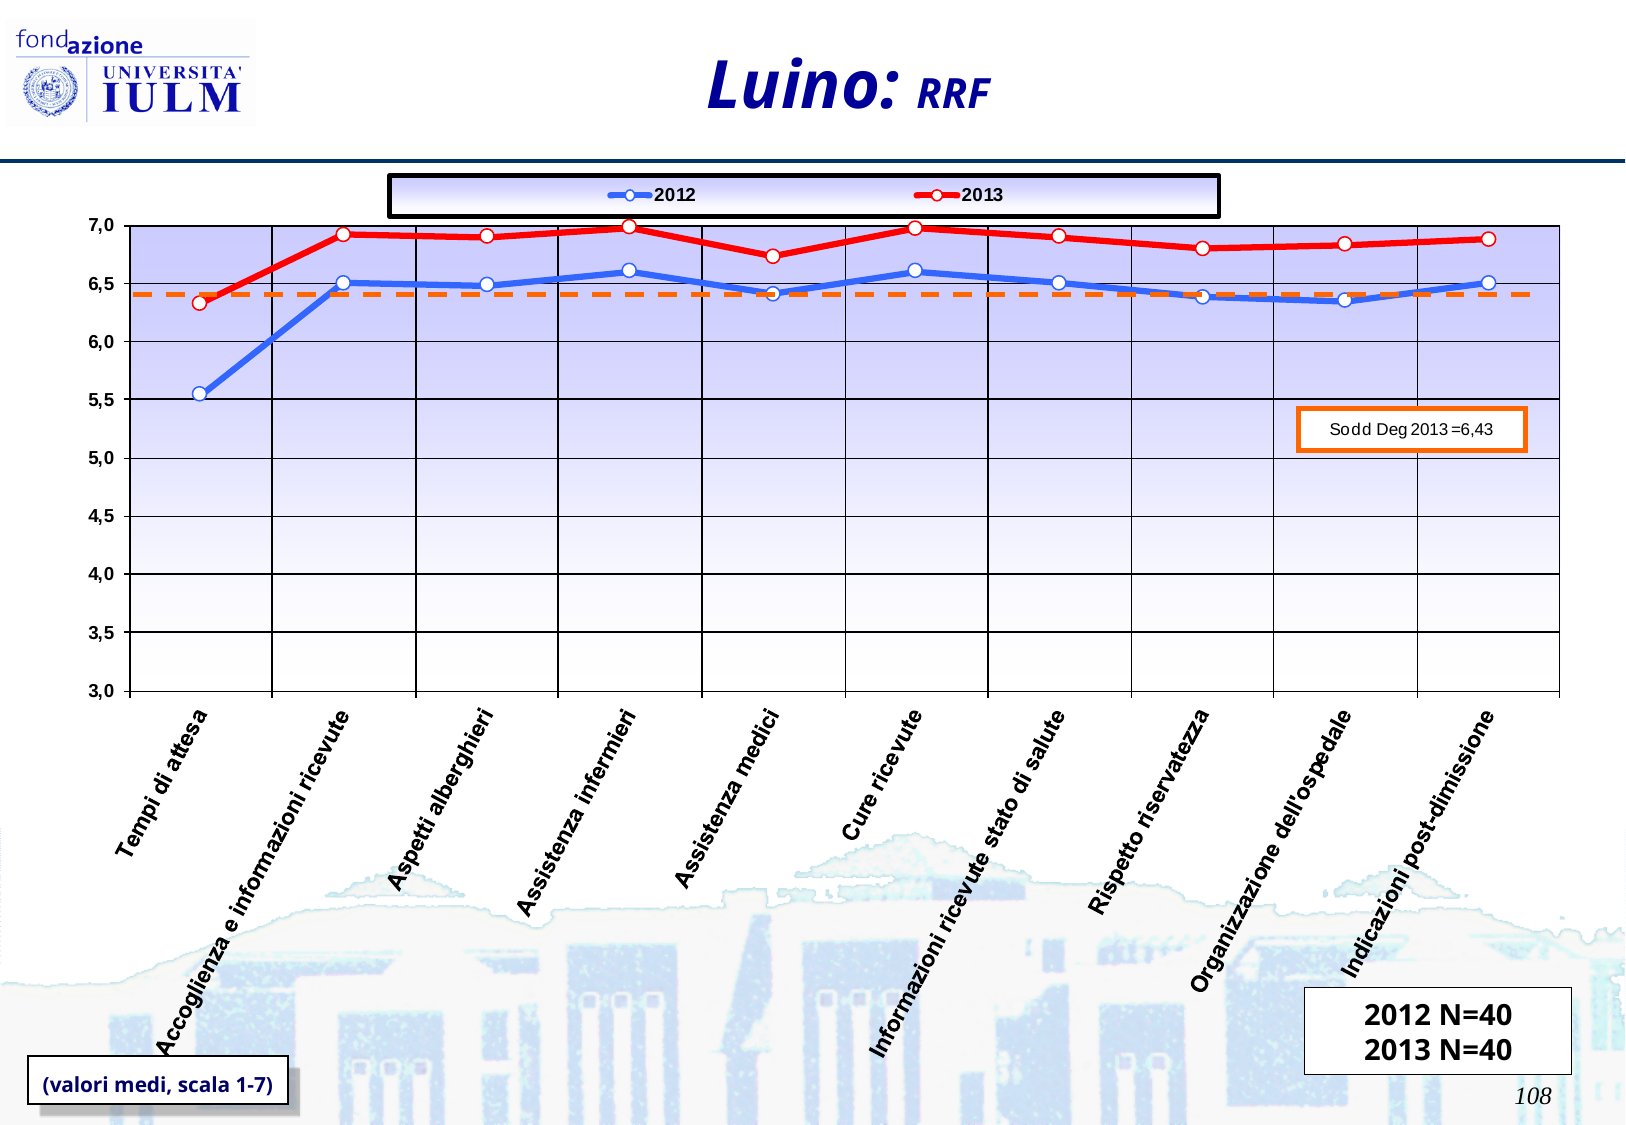

Luino: RRF
2012 N=40
2013 N=40
(valori medi, scala 1-7)